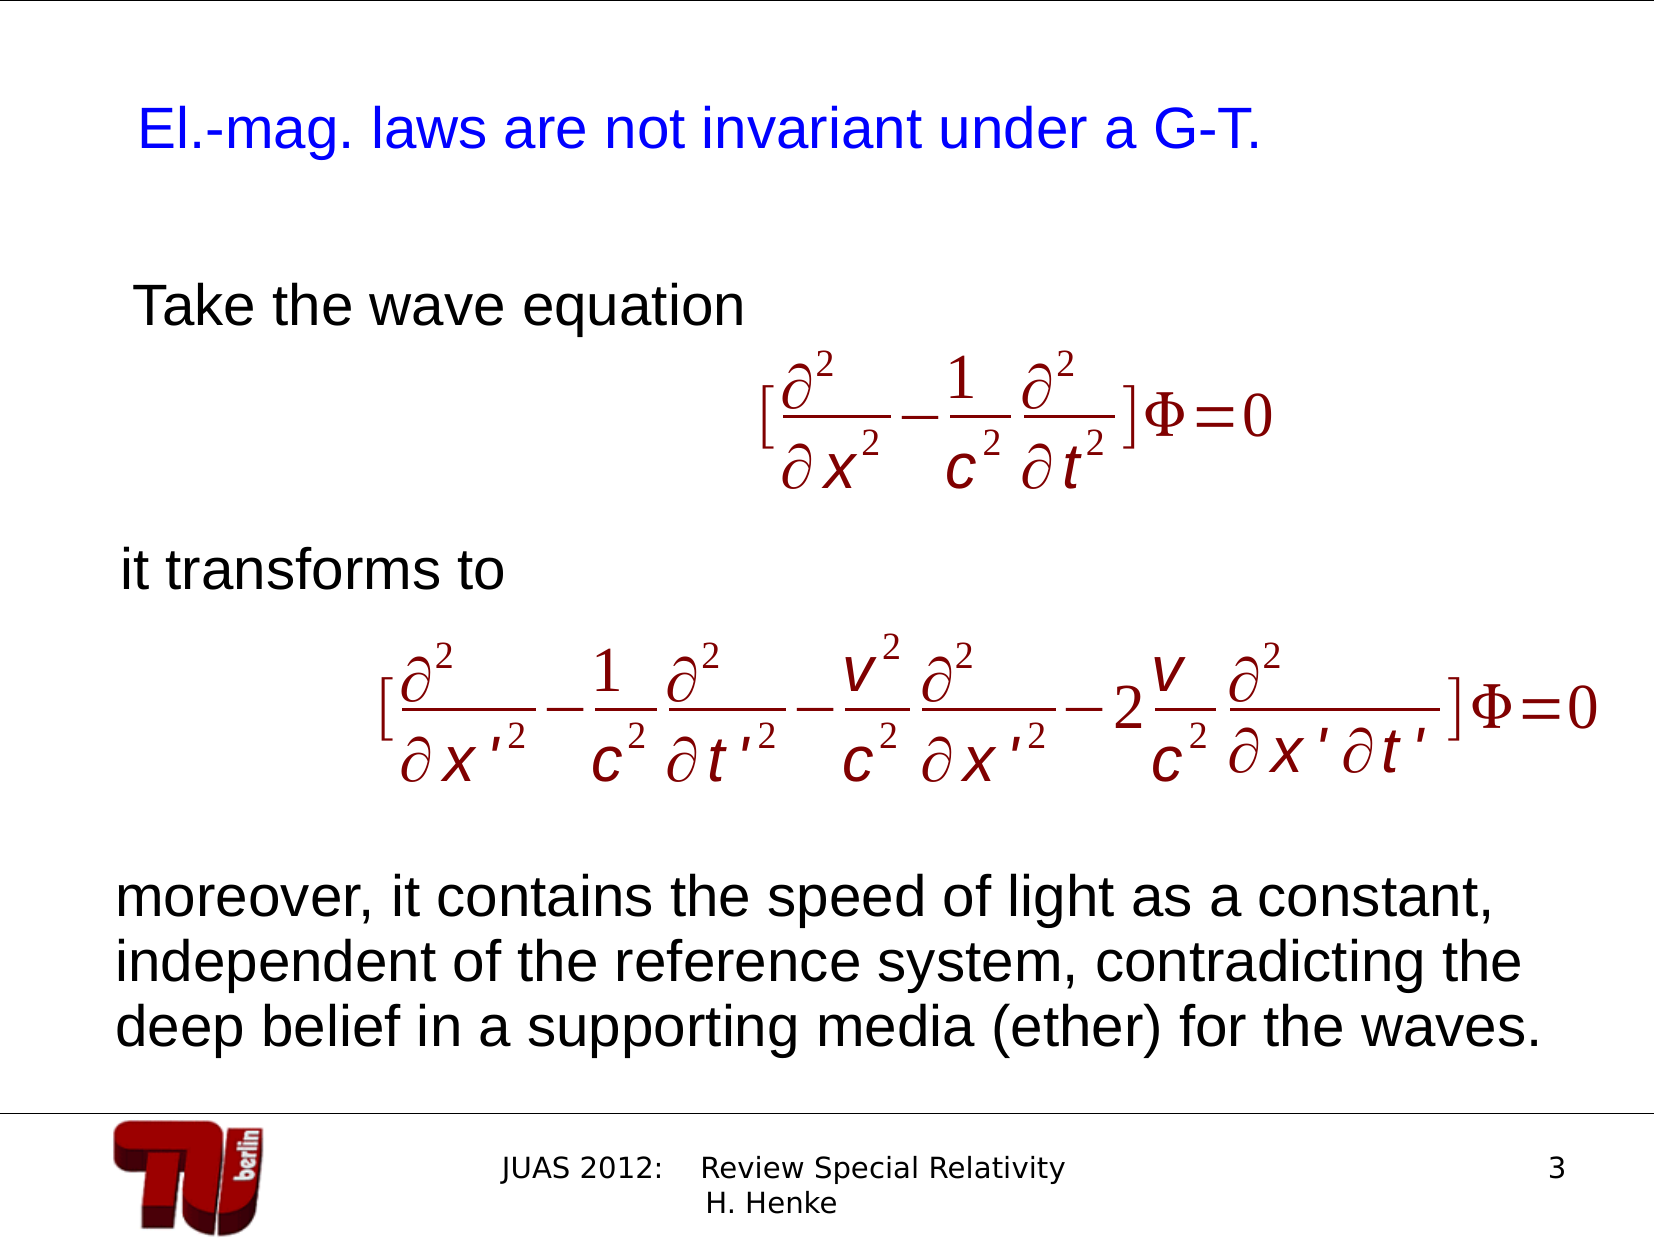

El.-mag. laws are not invariant under a G-T.
Take the wave equation
it transforms to
moreover, it contains the speed of light as a constant, independent of the reference system, contradicting the deep belief in a supporting media (ether) for the waves.
3